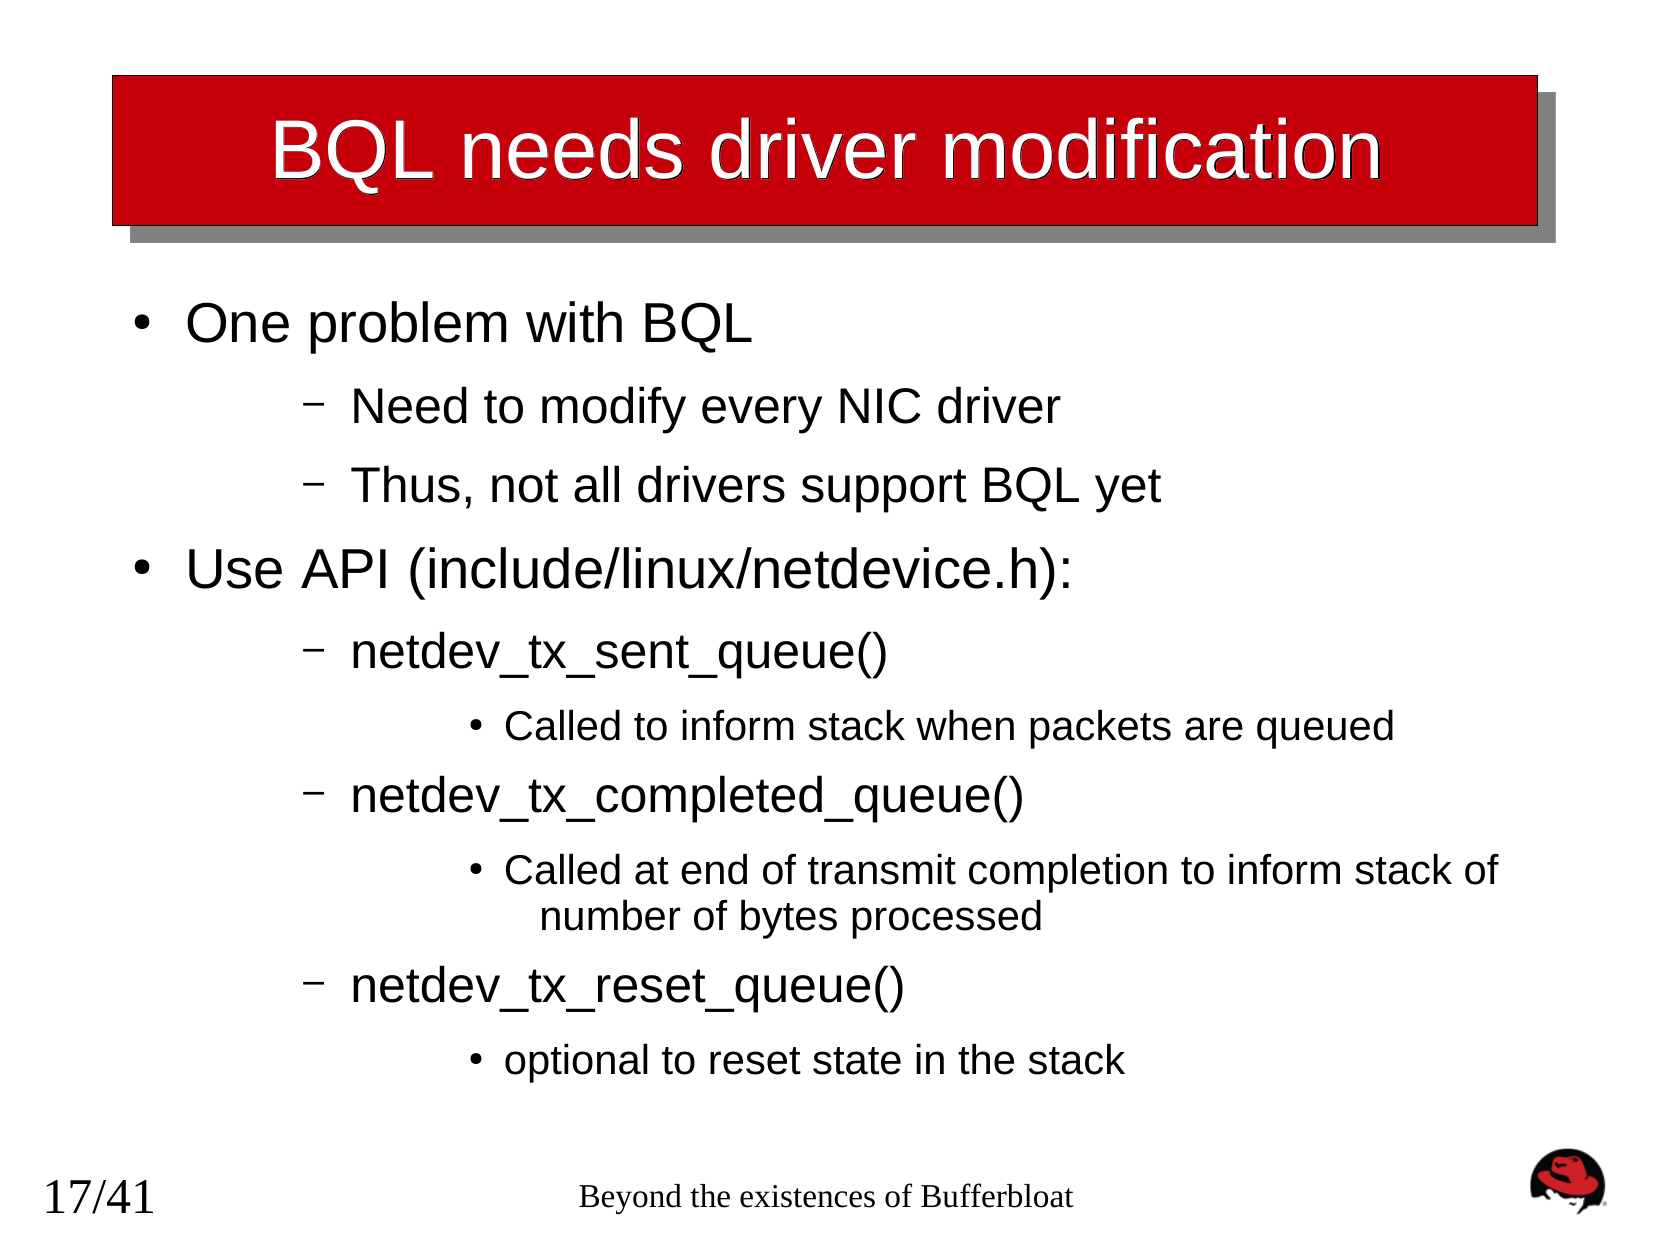

# BQL needs driver modification
One problem with BQL
Need to modify every NIC driver
Thus, not all drivers support BQL yet
Use API (include/linux/netdevice.h):
netdev_tx_sent_queue()
Called to inform stack when packets are queued
netdev_tx_completed_queue()
Called at end of transmit completion to inform stack of number of bytes processed
netdev_tx_reset_queue()
optional to reset state in the stack